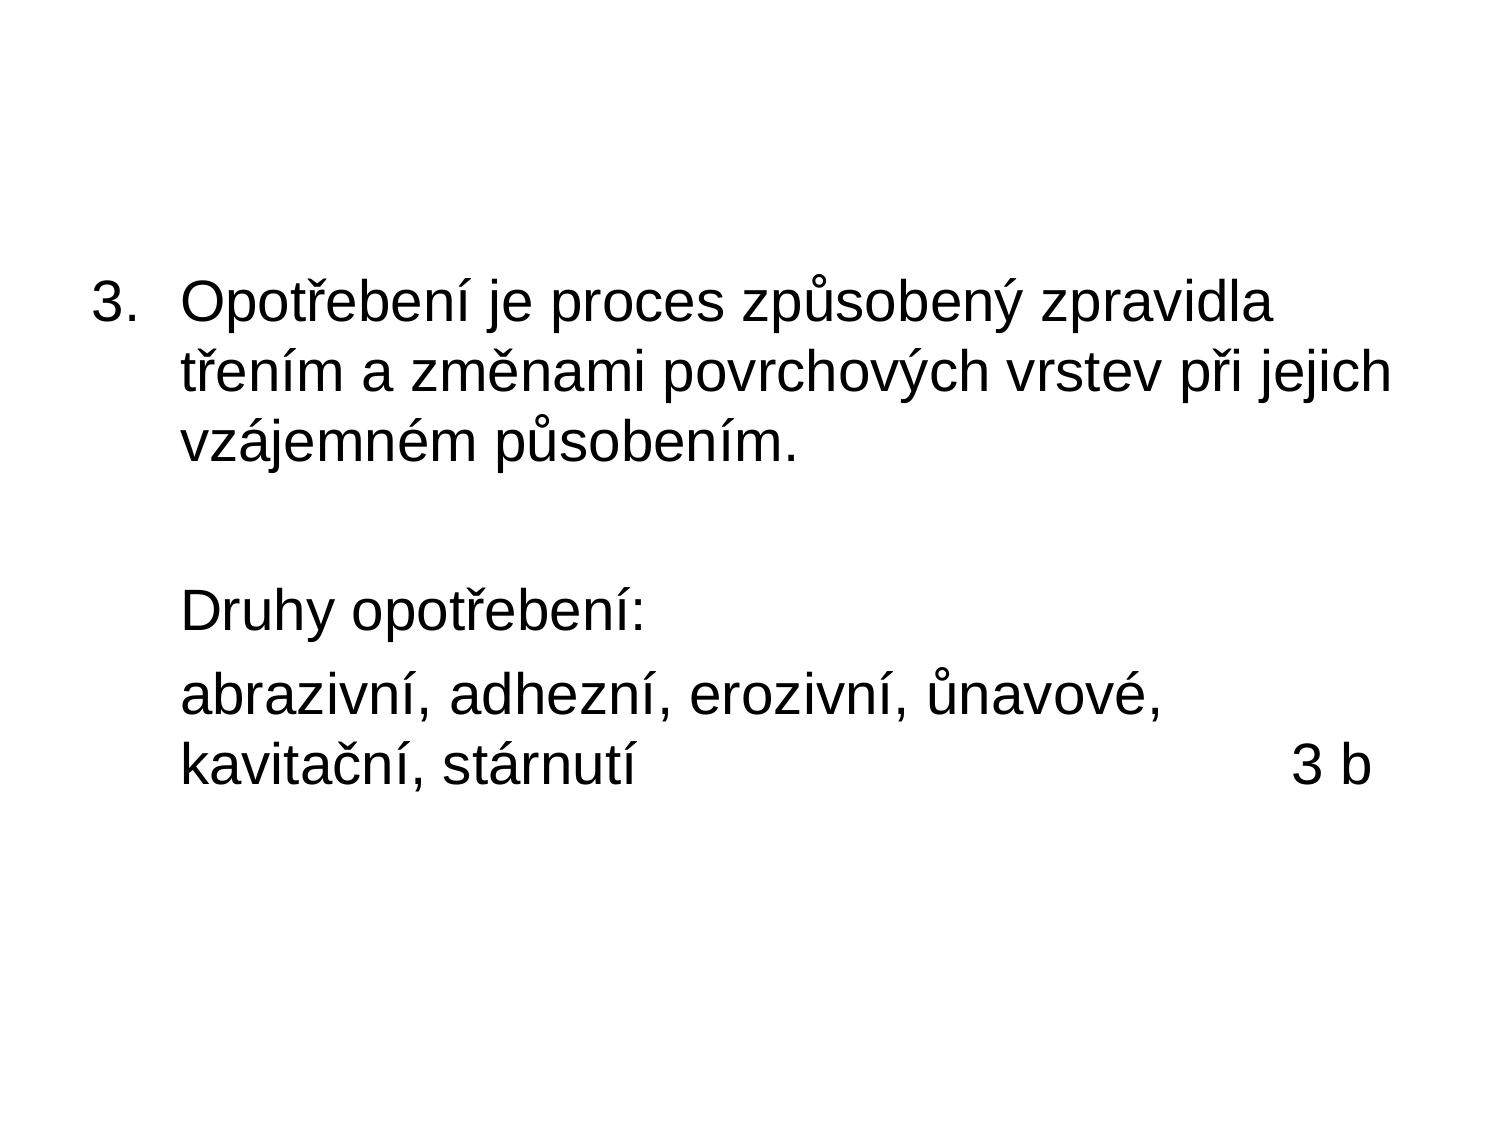

# 3. 	Opotřebení je proces způsobený zpravidla třením a změnami povrchových vrstev při jejich vzájemném působením.
 	Druhy opotřebení:
 	abrazivní, adhezní, erozivní, ůnavové, kavitační, stárnutí 	3 b